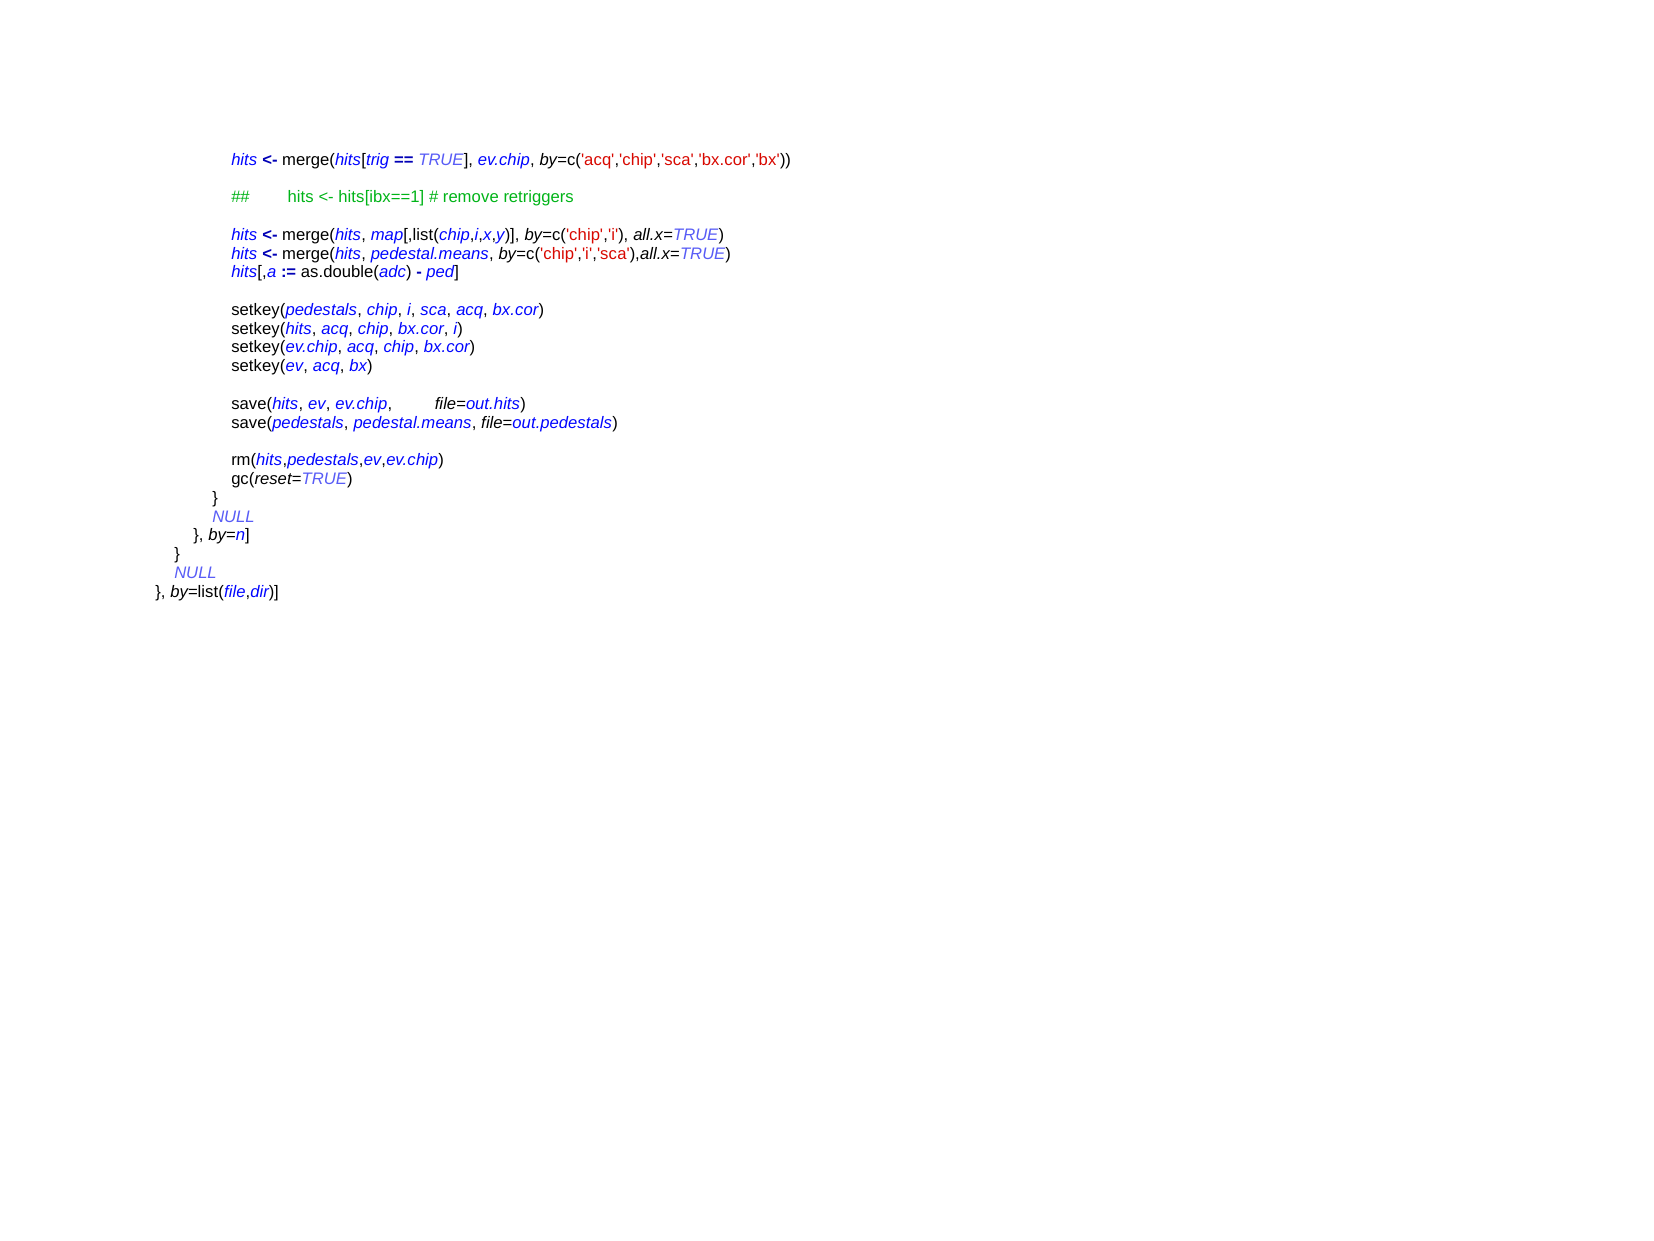

hits <- merge(hits[trig == TRUE], ev.chip, by=c('acq','chip','sca','bx.cor','bx'))
 ## hits <- hits[ibx==1] # remove retriggers
 hits <- merge(hits, map[,list(chip,i,x,y)], by=c('chip','i'), all.x=TRUE)
 hits <- merge(hits, pedestal.means, by=c('chip','i','sca'),all.x=TRUE)
 hits[,a := as.double(adc) - ped]
 setkey(pedestals, chip, i, sca, acq, bx.cor)
 setkey(hits, acq, chip, bx.cor, i)
 setkey(ev.chip, acq, chip, bx.cor)
 setkey(ev, acq, bx)
 save(hits, ev, ev.chip, file=out.hits)
 save(pedestals, pedestal.means, file=out.pedestals)
 rm(hits,pedestals,ev,ev.chip)
 gc(reset=TRUE)
 }
 NULL
 }, by=n]
 }
 NULL
}, by=list(file,dir)]